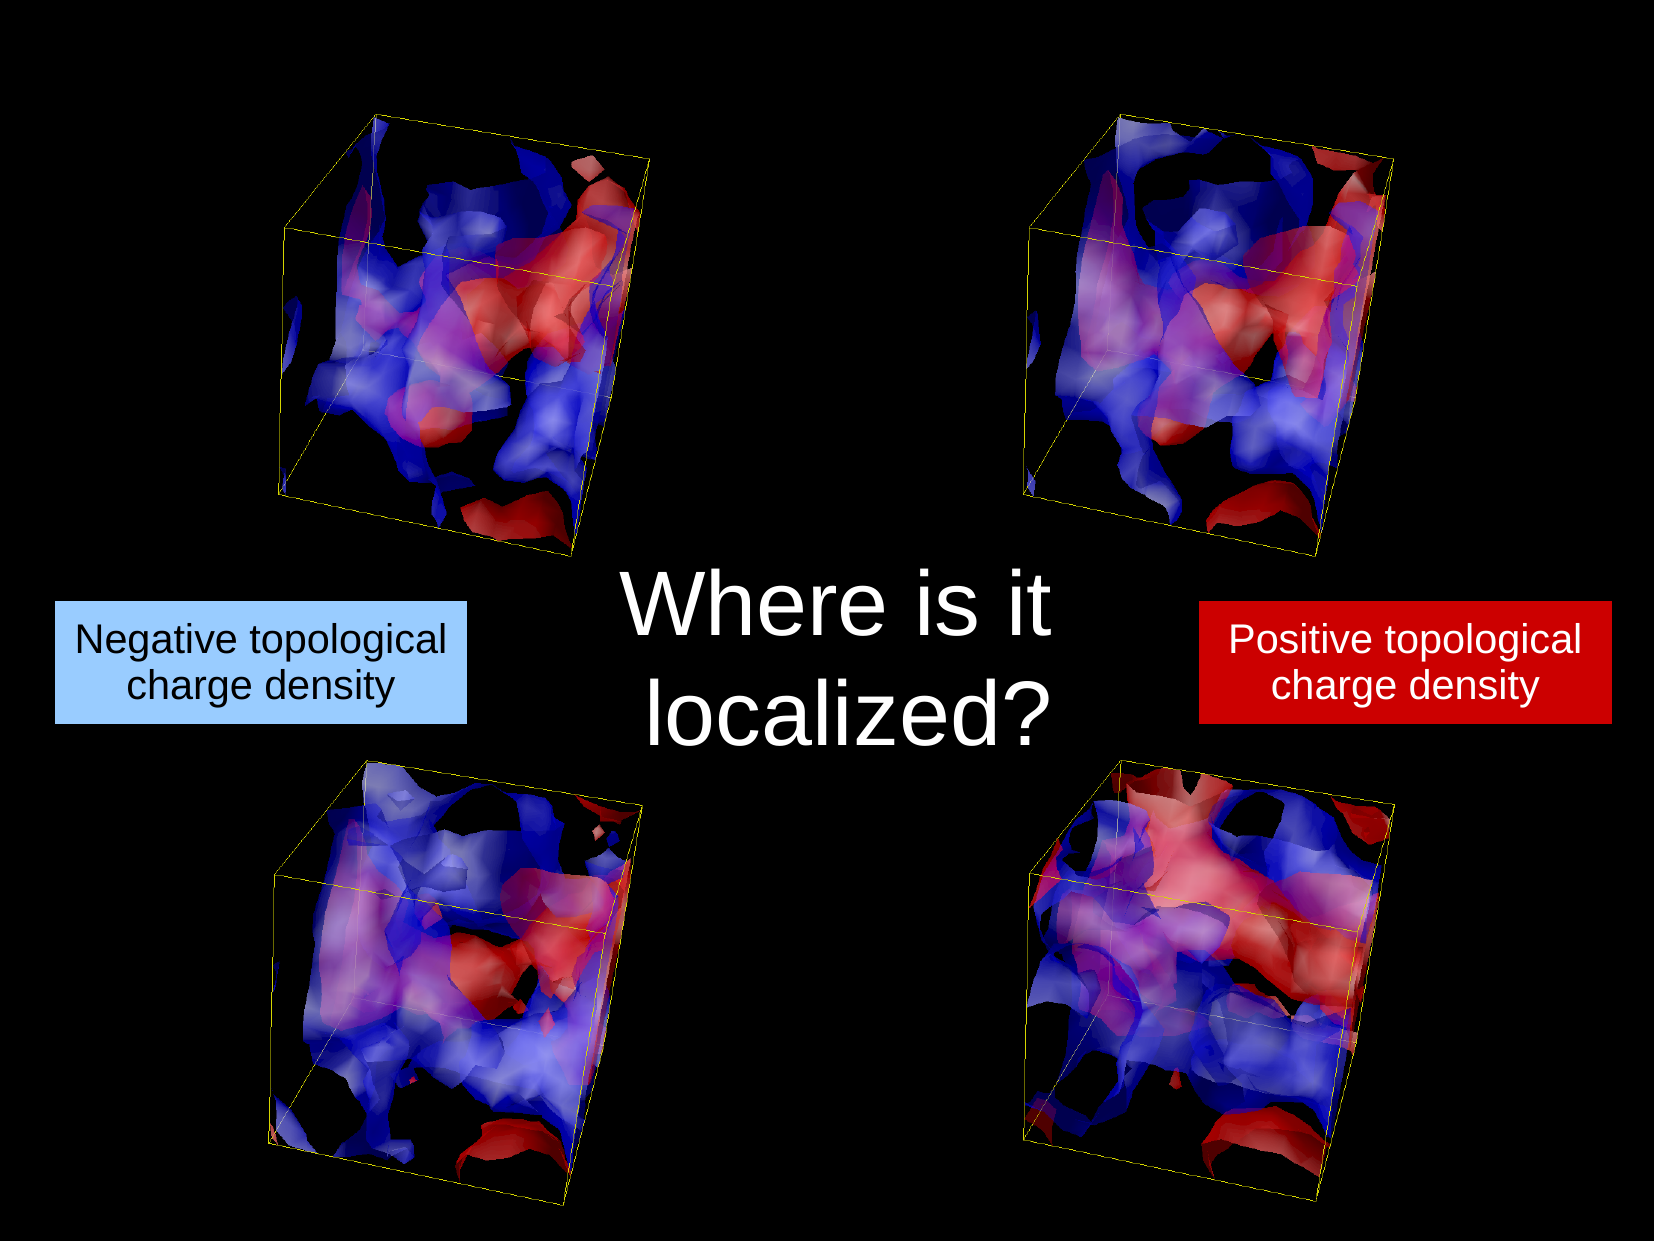

# Where is it localized?
Negative topological
charge density
Positive topological
charge density